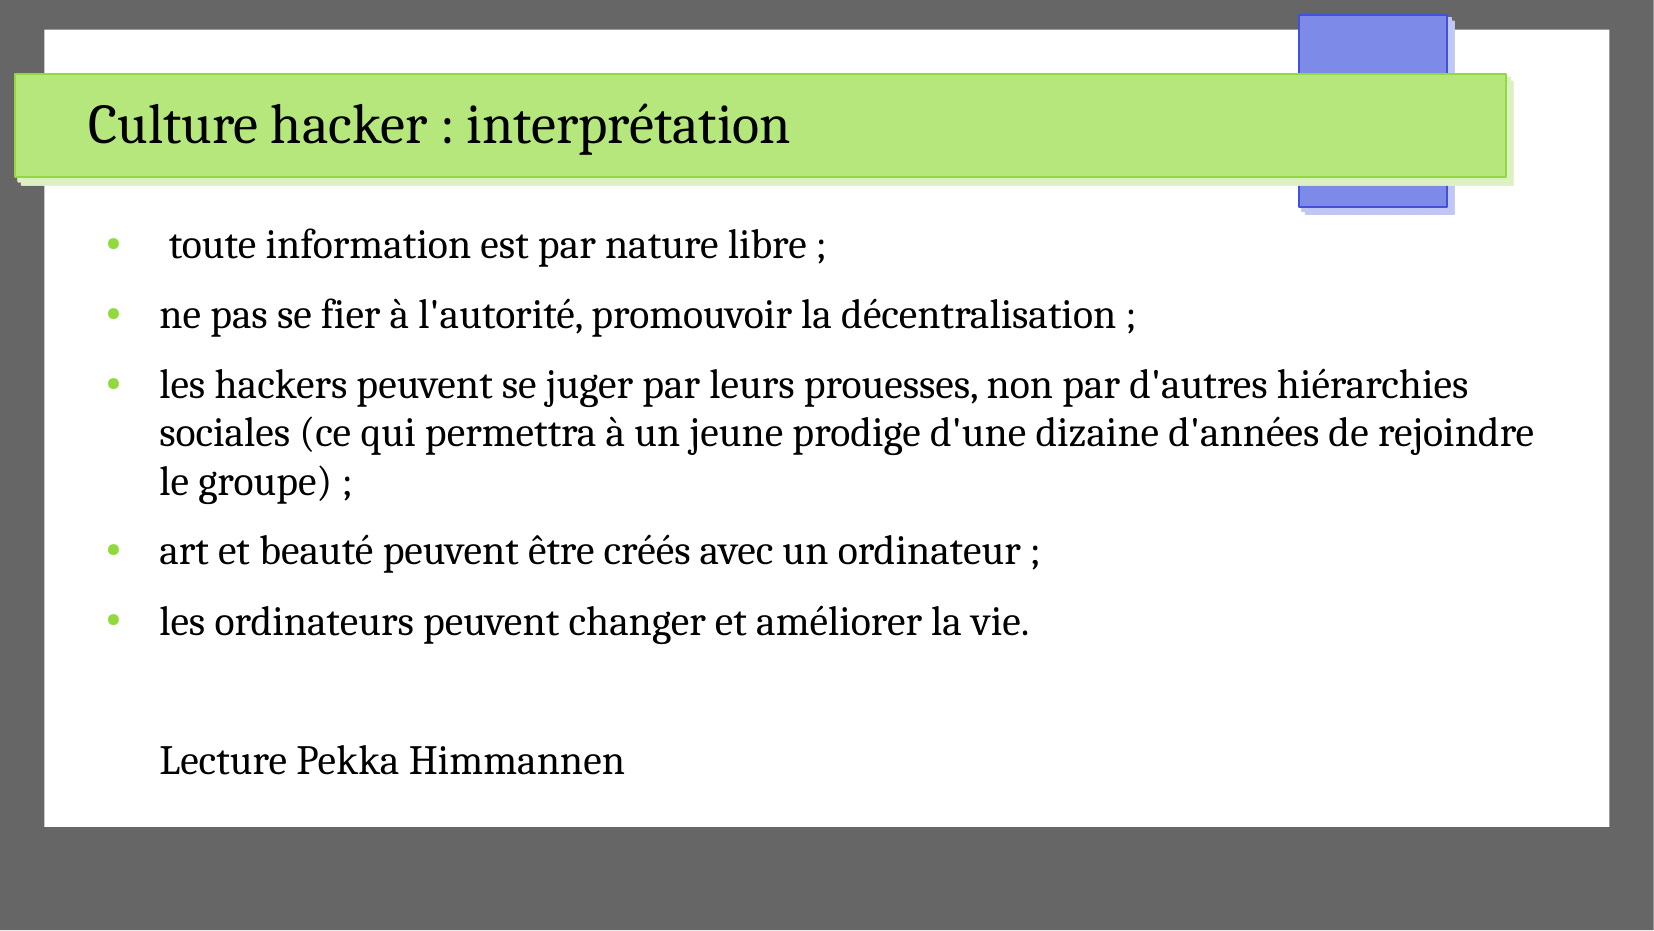

# Culture hacker : interprétation
 toute information est par nature libre ;
ne pas se fier à l'autorité, promouvoir la décentralisation ;
les hackers peuvent se juger par leurs prouesses, non par d'autres hiérarchies sociales (ce qui permettra à un jeune prodige d'une dizaine d'années de rejoindre le groupe) ;
art et beauté peuvent être créés avec un ordinateur ;
les ordinateurs peuvent changer et améliorer la vie.
Lecture Pekka Himmannen